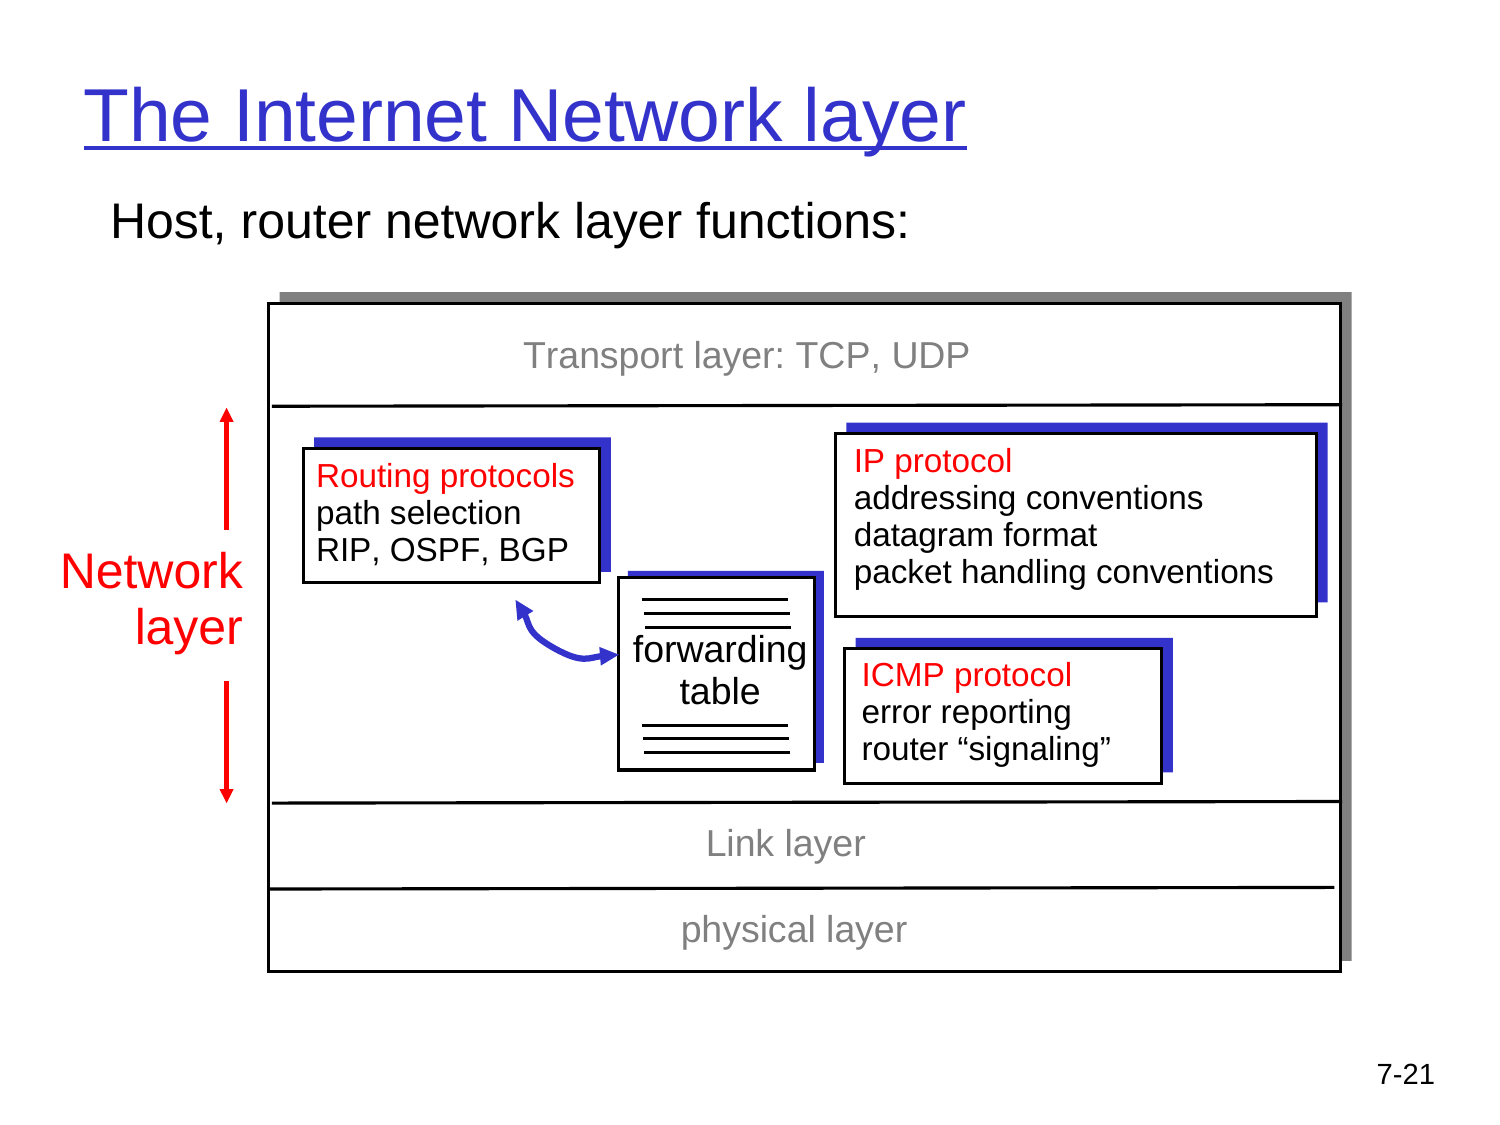

# The Internet Network layer
Host, router network layer functions:
Transport layer: TCP, UDP
IP protocol
addressing conventions
datagram format
packet handling conventions
Routing protocols
path selection
RIP, OSPF, BGP
Network
layer
forwarding
table
ICMP protocol
error reporting
router “signaling”
Link layer
physical layer
21